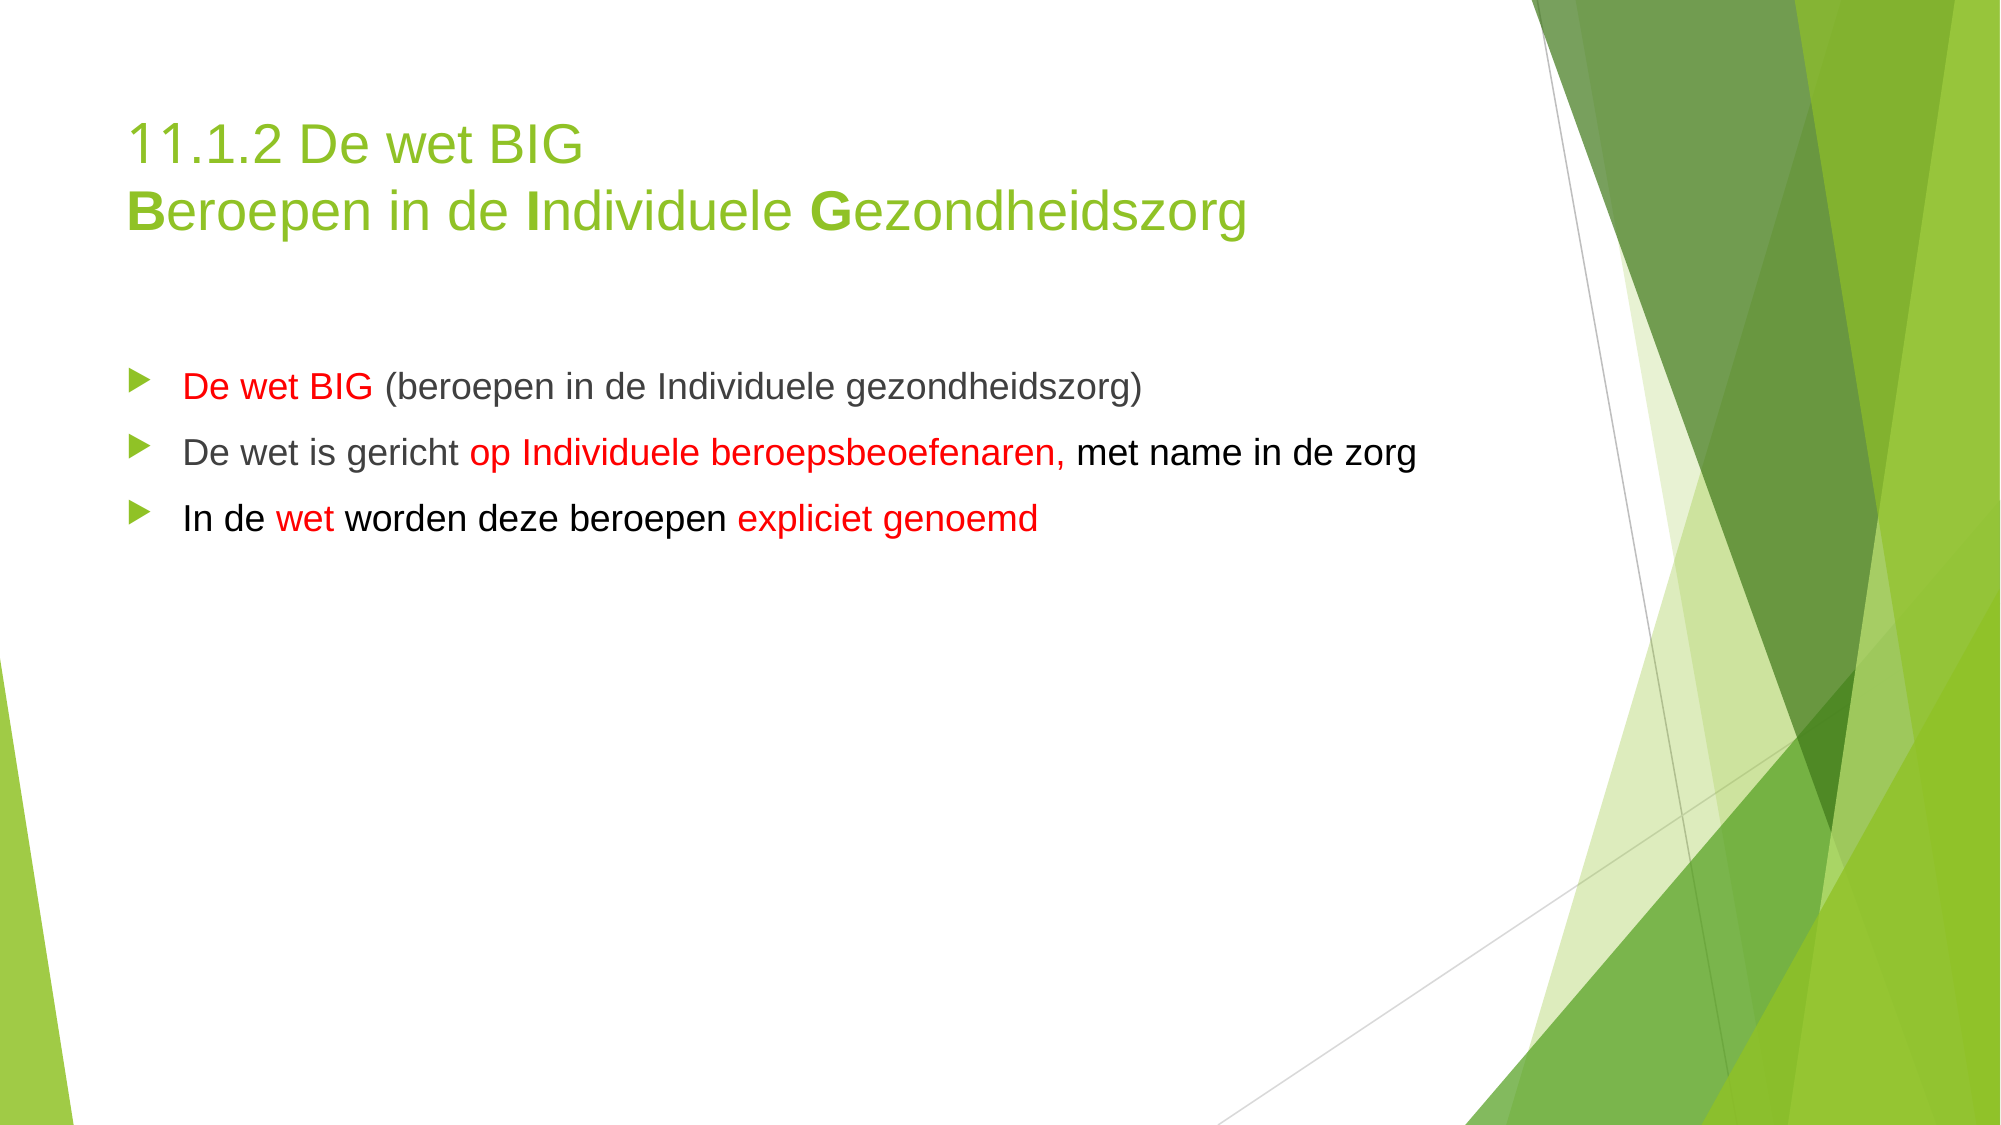

# 11.1.2 De wet BIG Beroepen in de Individuele Gezondheidszorg
De wet BIG (beroepen in de Individuele gezondheidszorg)
De wet is gericht op Individuele beroepsbeoefenaren, met name in de zorg
In de wet worden deze beroepen expliciet genoemd